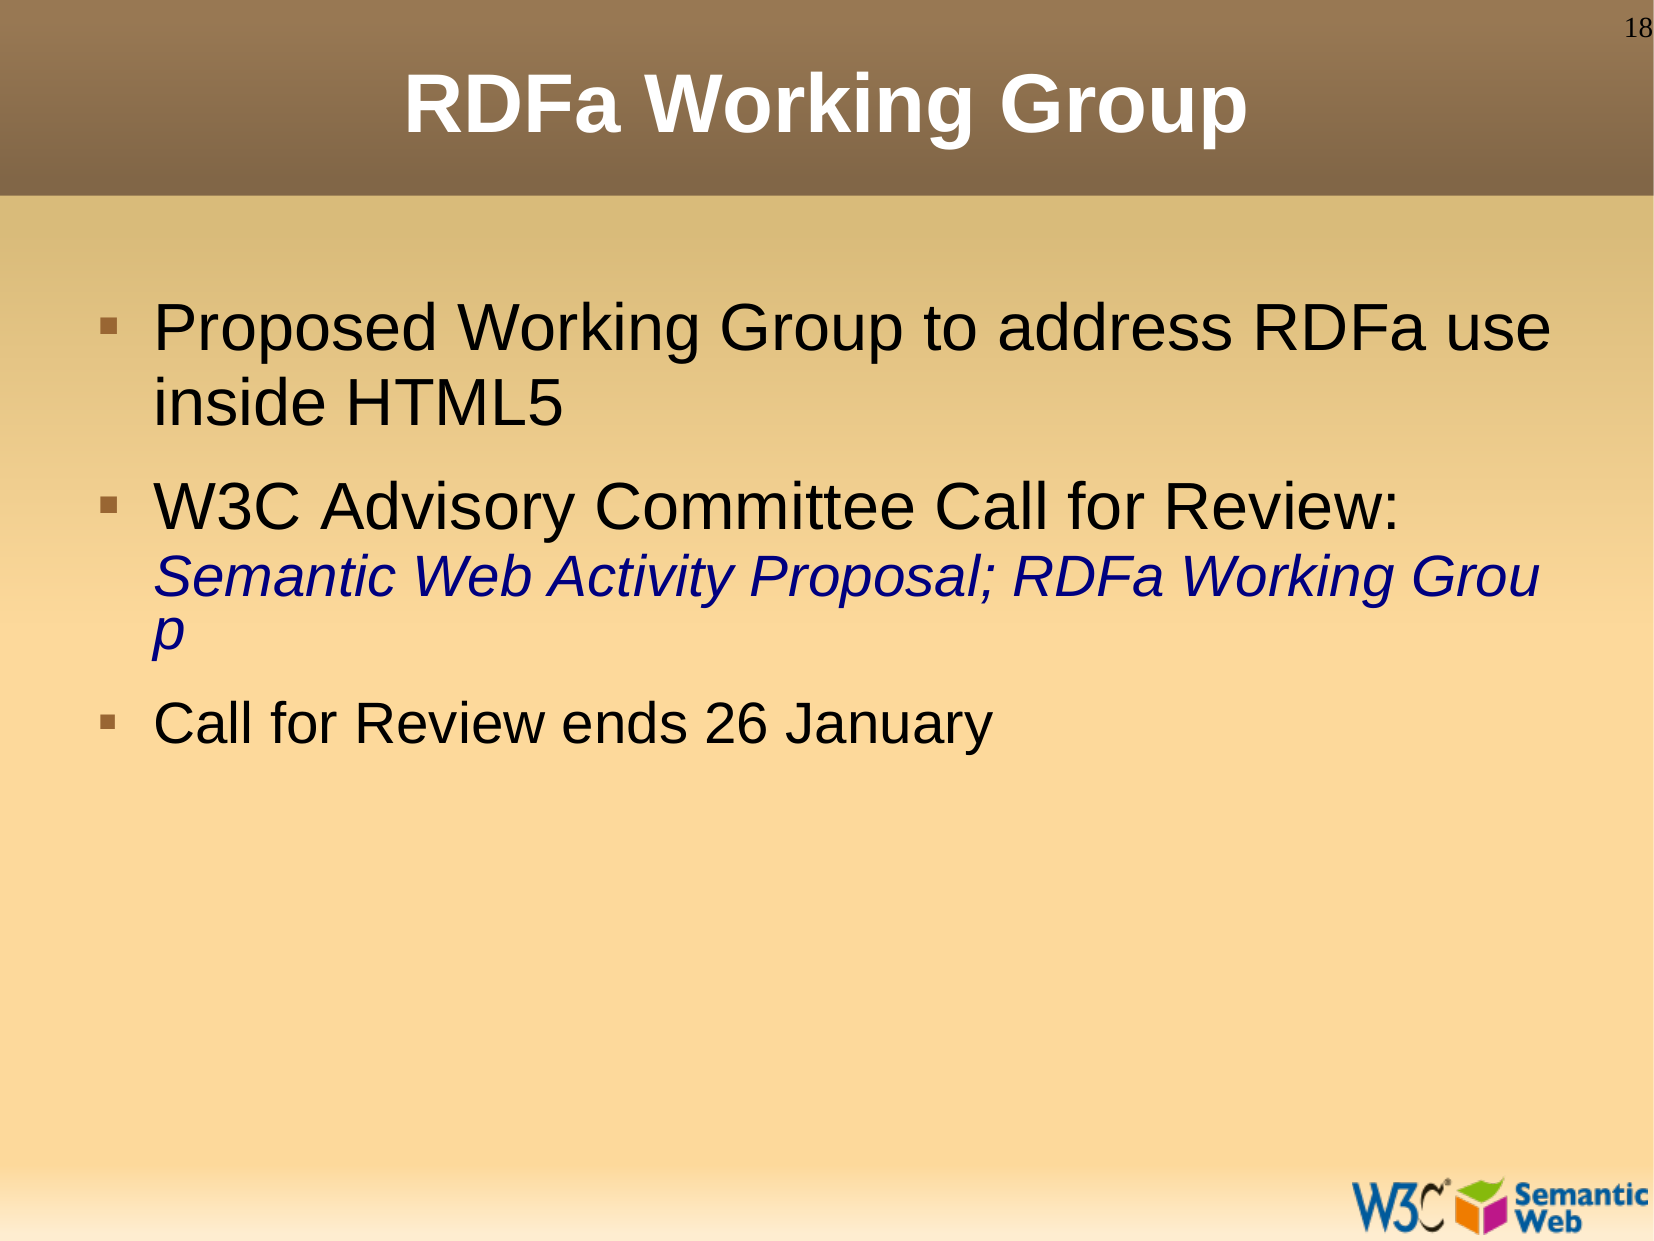

# RDFa Working Group
18
Proposed Working Group to address RDFa use inside HTML5
W3C Advisory Committee Call for Review:
Semantic Web Activity Proposal; RDFa Working Group
Call for Review ends 26 January